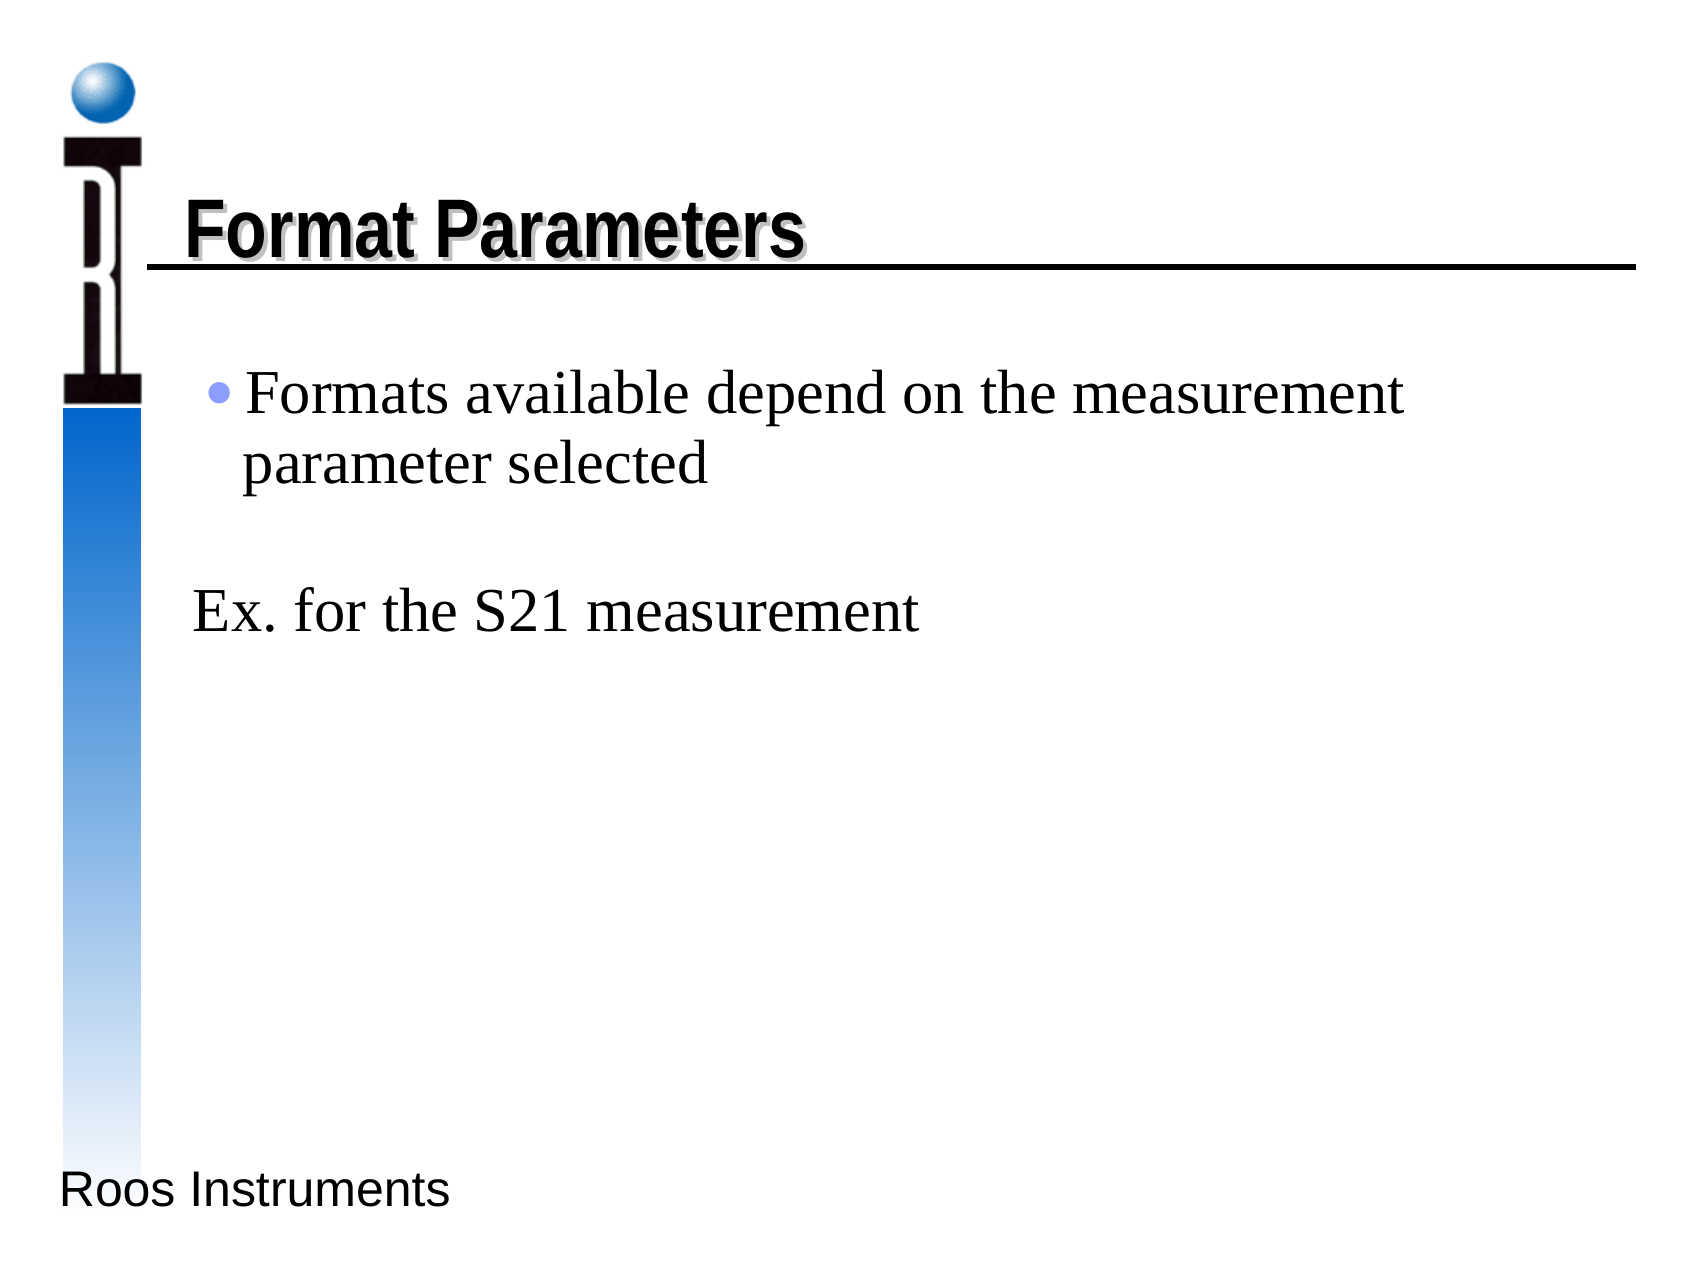

Format Parameters
Formats available depend on the measurement parameter selected
Ex. for the S21 measurement